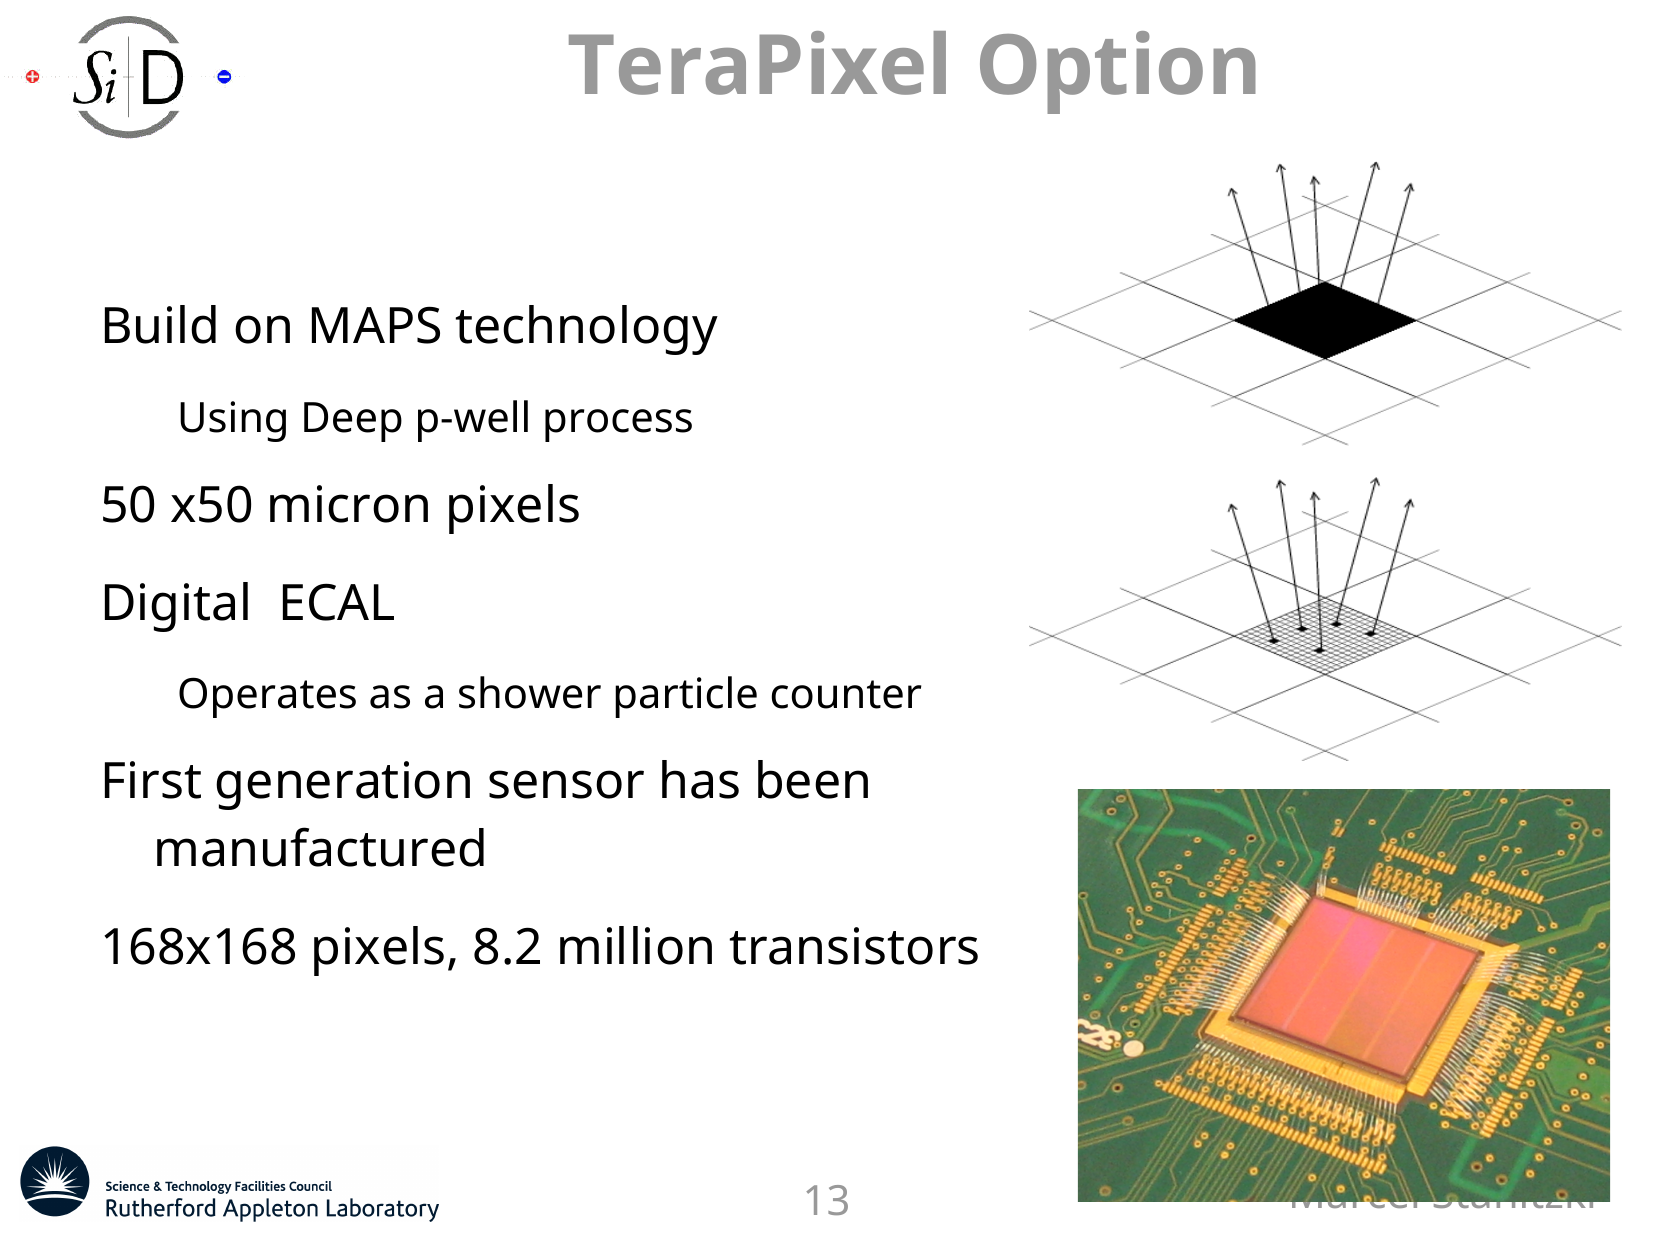

# TeraPixel Option
Build on MAPS technology
Using Deep p-well process
50 x50 micron pixels
Digital ECAL
Operates as a shower particle counter
First generation sensor has been manufactured
168x168 pixels, 8.2 million transistors